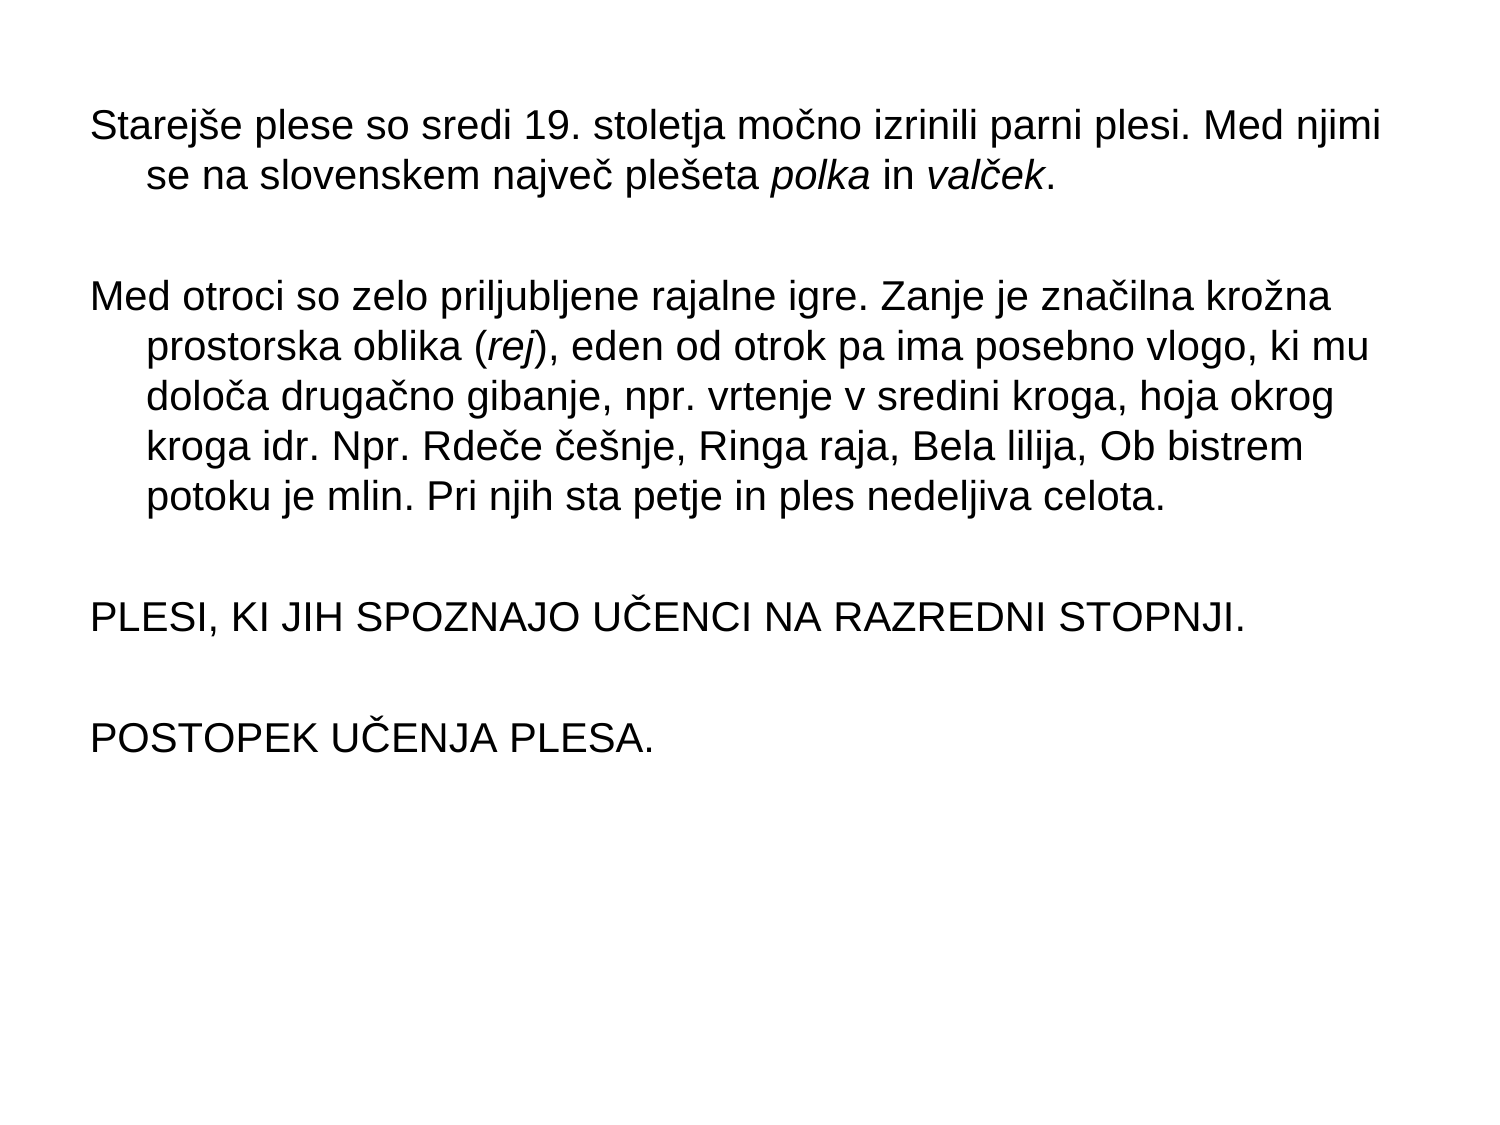

# Starejše plese so sredi 19. stoletja močno izrinili parni plesi. Med njimi se na slovenskem največ plešeta polka in valček.
Med otroci so zelo priljubljene rajalne igre. Zanje je značilna krožna prostorska oblika (rej), eden od otrok pa ima posebno vlogo, ki mu določa drugačno gibanje, npr. vrtenje v sredini kroga, hoja okrog kroga idr. Npr. Rdeče češnje, Ringa raja, Bela lilija, Ob bistrem potoku je mlin. Pri njih sta petje in ples nedeljiva celota.
PLESI, KI JIH SPOZNAJO UČENCI NA RAZREDNI STOPNJI.
POSTOPEK UČENJA PLESA.